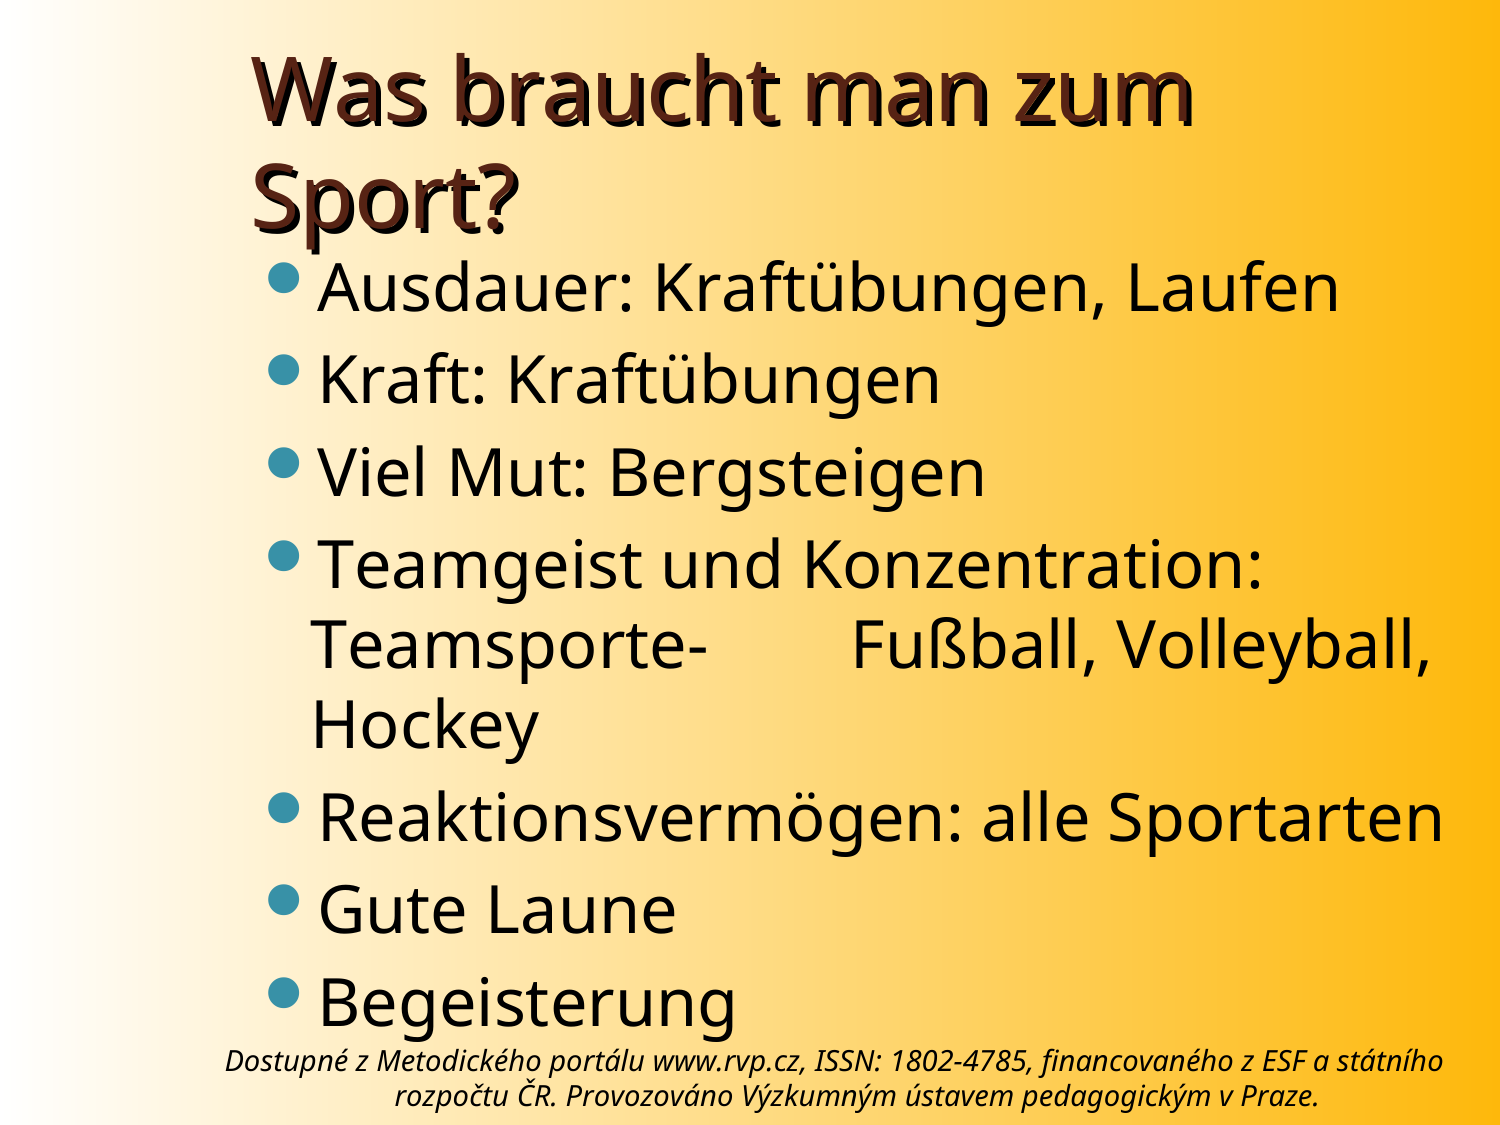

# Was braucht man zum Sport?
Ausdauer: Kraftübungen, Laufen
Kraft: Kraftübungen
Viel Mut: Bergsteigen
Teamgeist und Konzentration: Teamsporte- 	Fußball, Volleyball, Hockey
Reaktionsvermögen: alle Sportarten
Gute Laune
Begeisterung
Dostupné z Metodického portálu www.rvp.cz, ISSN: 1802-4785, financovaného z ESF a státního rozpočtu ČR. Provozováno Výzkumným ústavem pedagogickým v Praze.